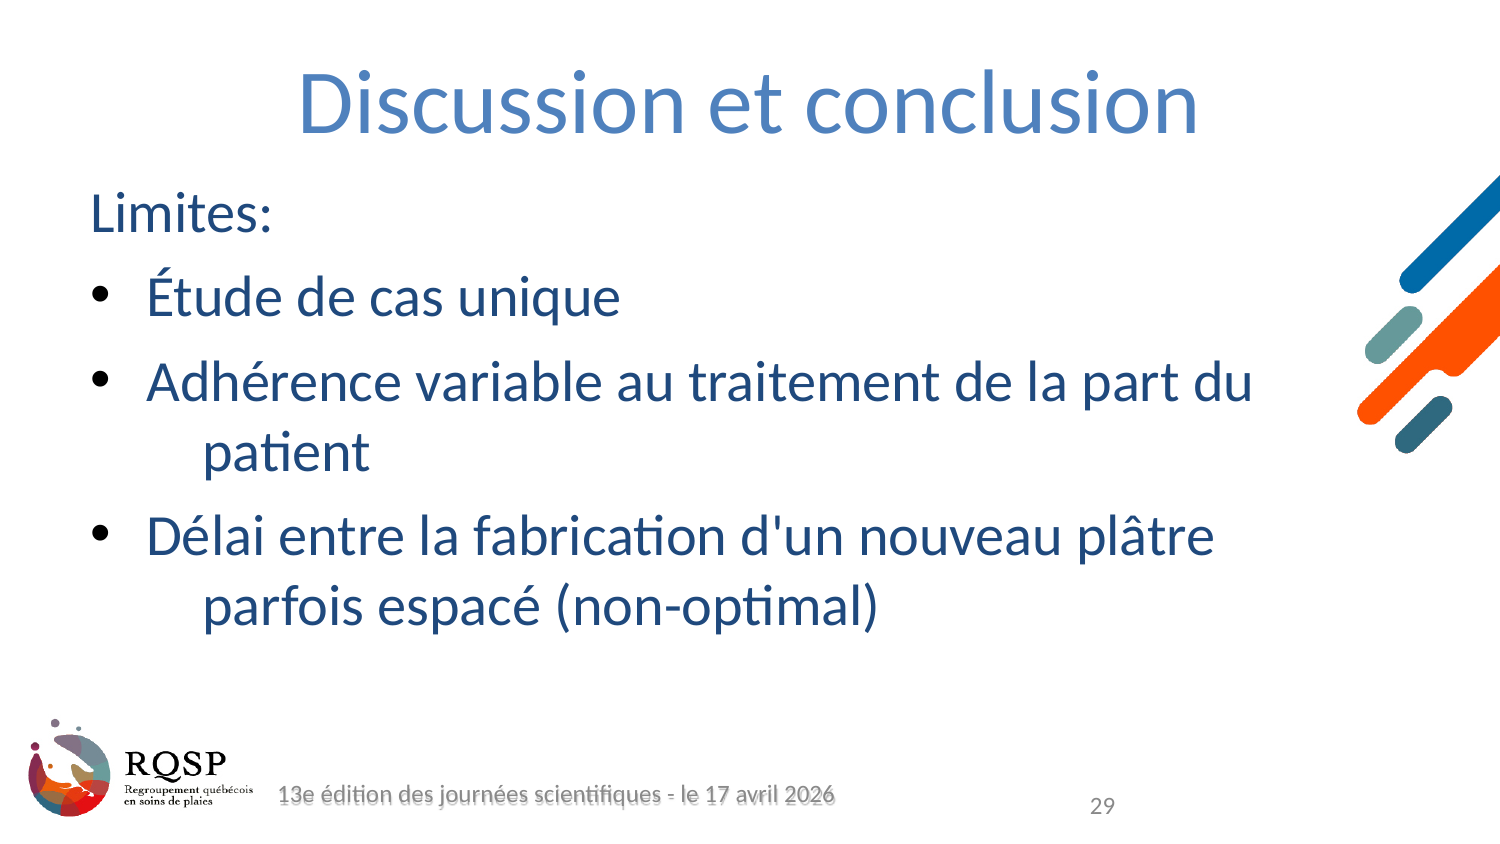

# Discussion et conclusion
Limites:
Étude de cas unique
Adhérence variable au traitement de la part du patient
Délai entre la fabrication d'un nouveau plâtre parfois espacé (non-optimal)